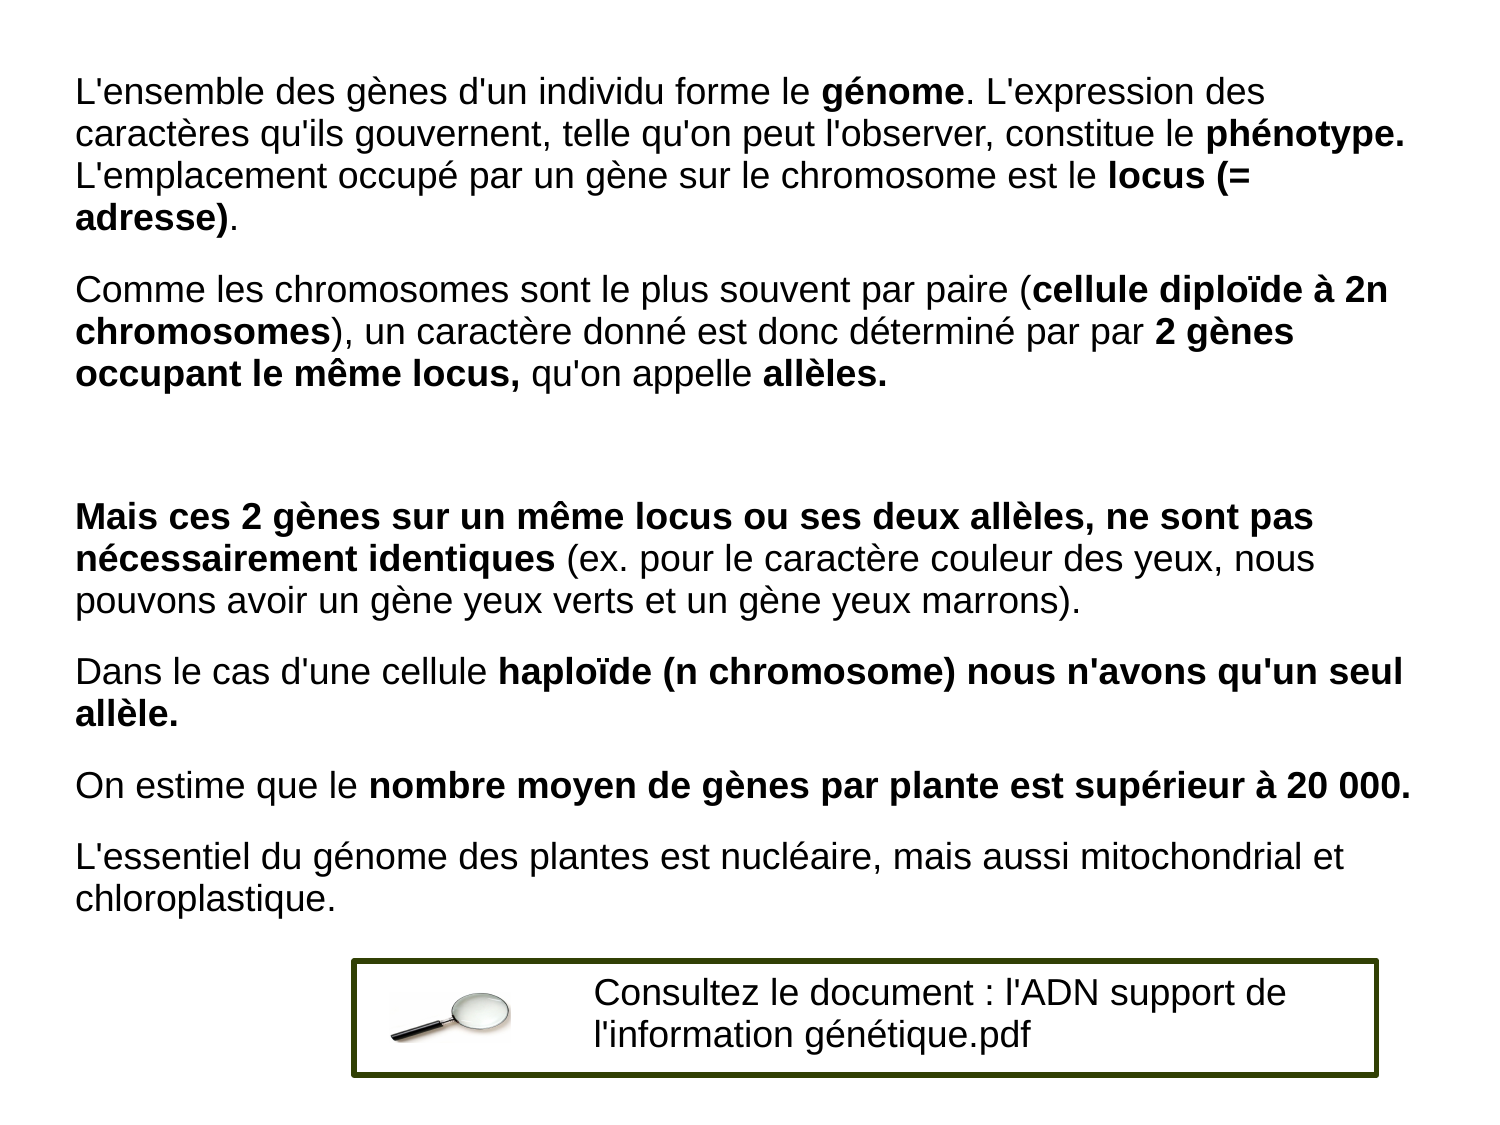

# L'ensemble des gènes d'un individu forme le génome. L'expression des caractères qu'ils gouvernent, telle qu'on peut l'observer, constitue le phénotype. L'emplacement occupé par un gène sur le chromosome est le locus (= adresse).
Comme les chromosomes sont le plus souvent par paire (cellule diploïde à 2n chromosomes), un caractère donné est donc déterminé par par 2 gènes occupant le même locus, qu'on appelle allèles.
Mais ces 2 gènes sur un même locus ou ses deux allèles, ne sont pas nécessairement identiques (ex. pour le caractère couleur des yeux, nous pouvons avoir un gène yeux verts et un gène yeux marrons).
Dans le cas d'une cellule haploïde (n chromosome) nous n'avons qu'un seul allèle.
On estime que le nombre moyen de gènes par plante est supérieur à 20 000.
L'essentiel du génome des plantes est nucléaire, mais aussi mitochondrial et chloroplastique.
Consultez le document : l'ADN support de l'information génétique.pdf